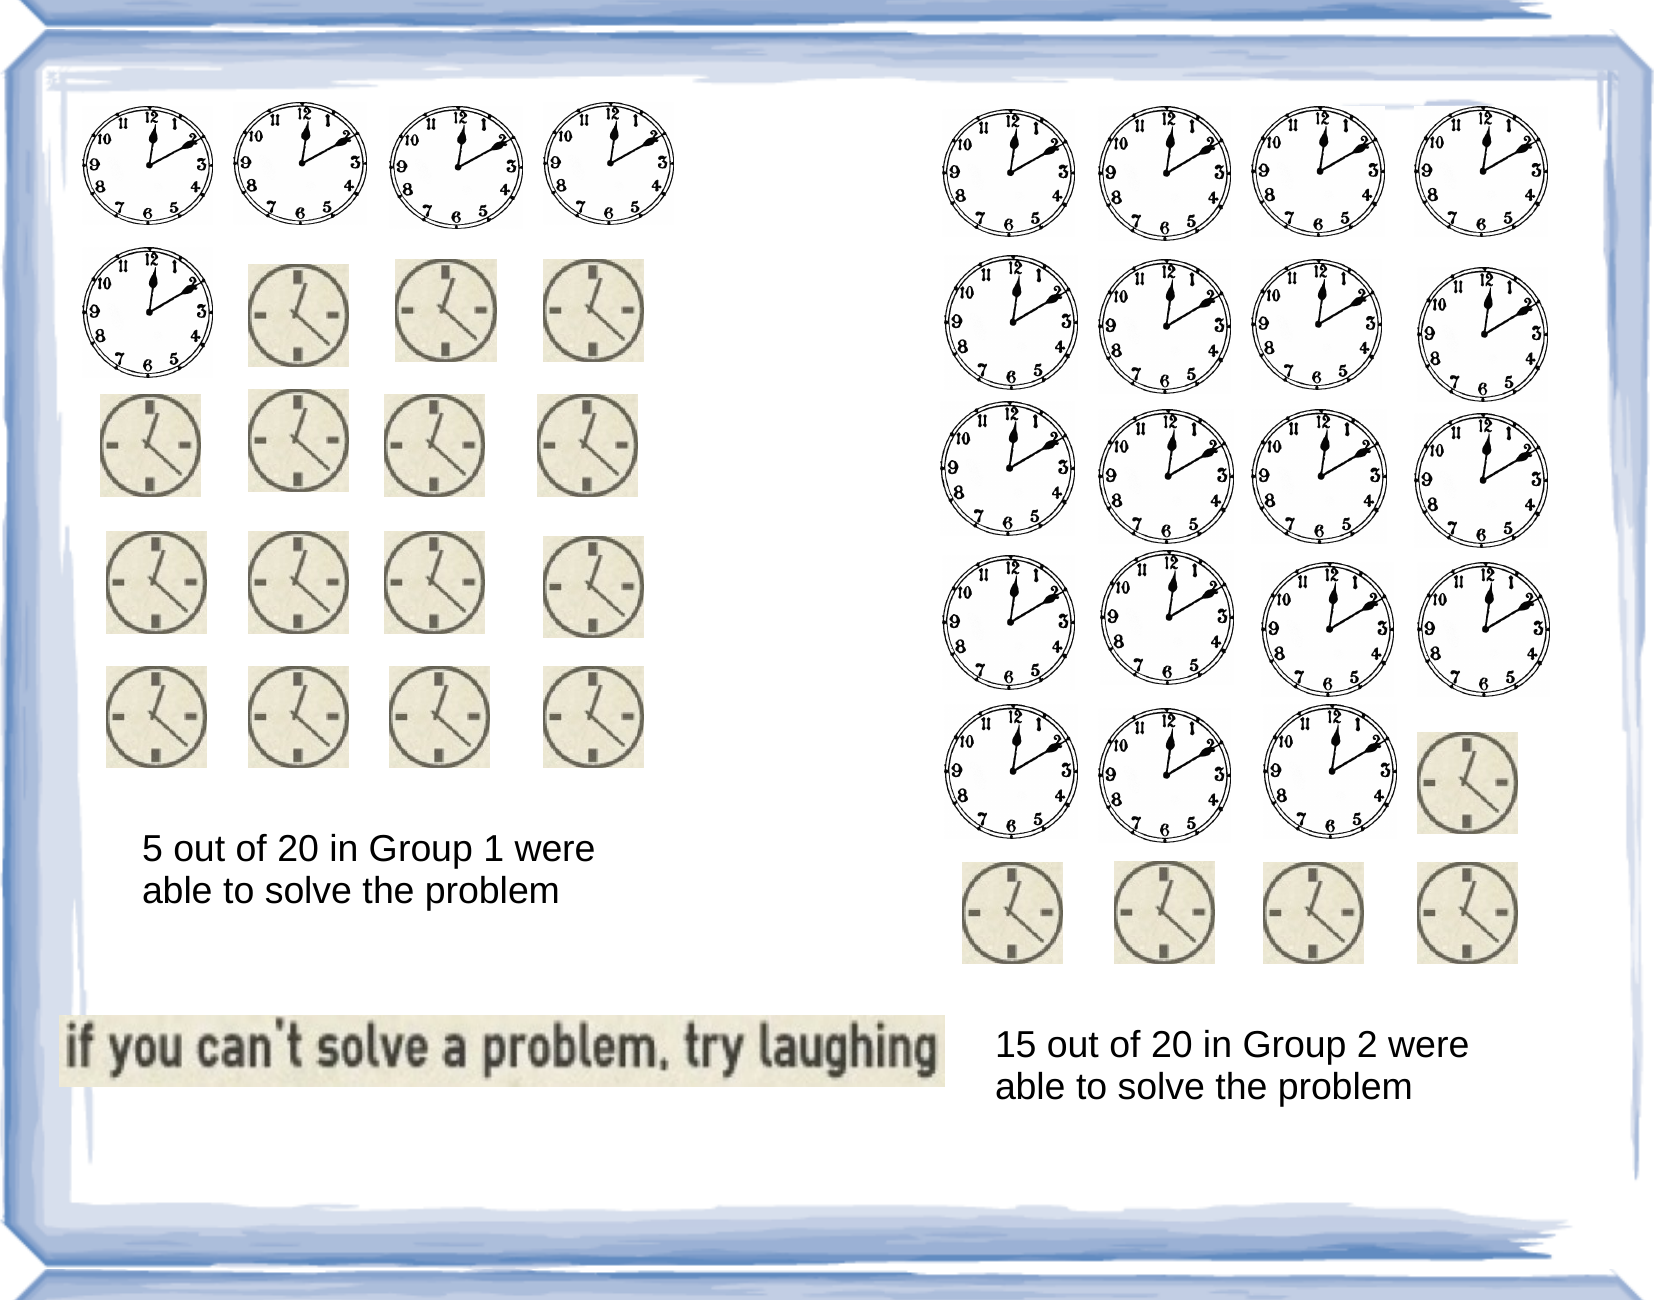

5 out of 20 in Group 1 were able to solve the problem
15 out of 20 in Group 2 were able to solve the problem